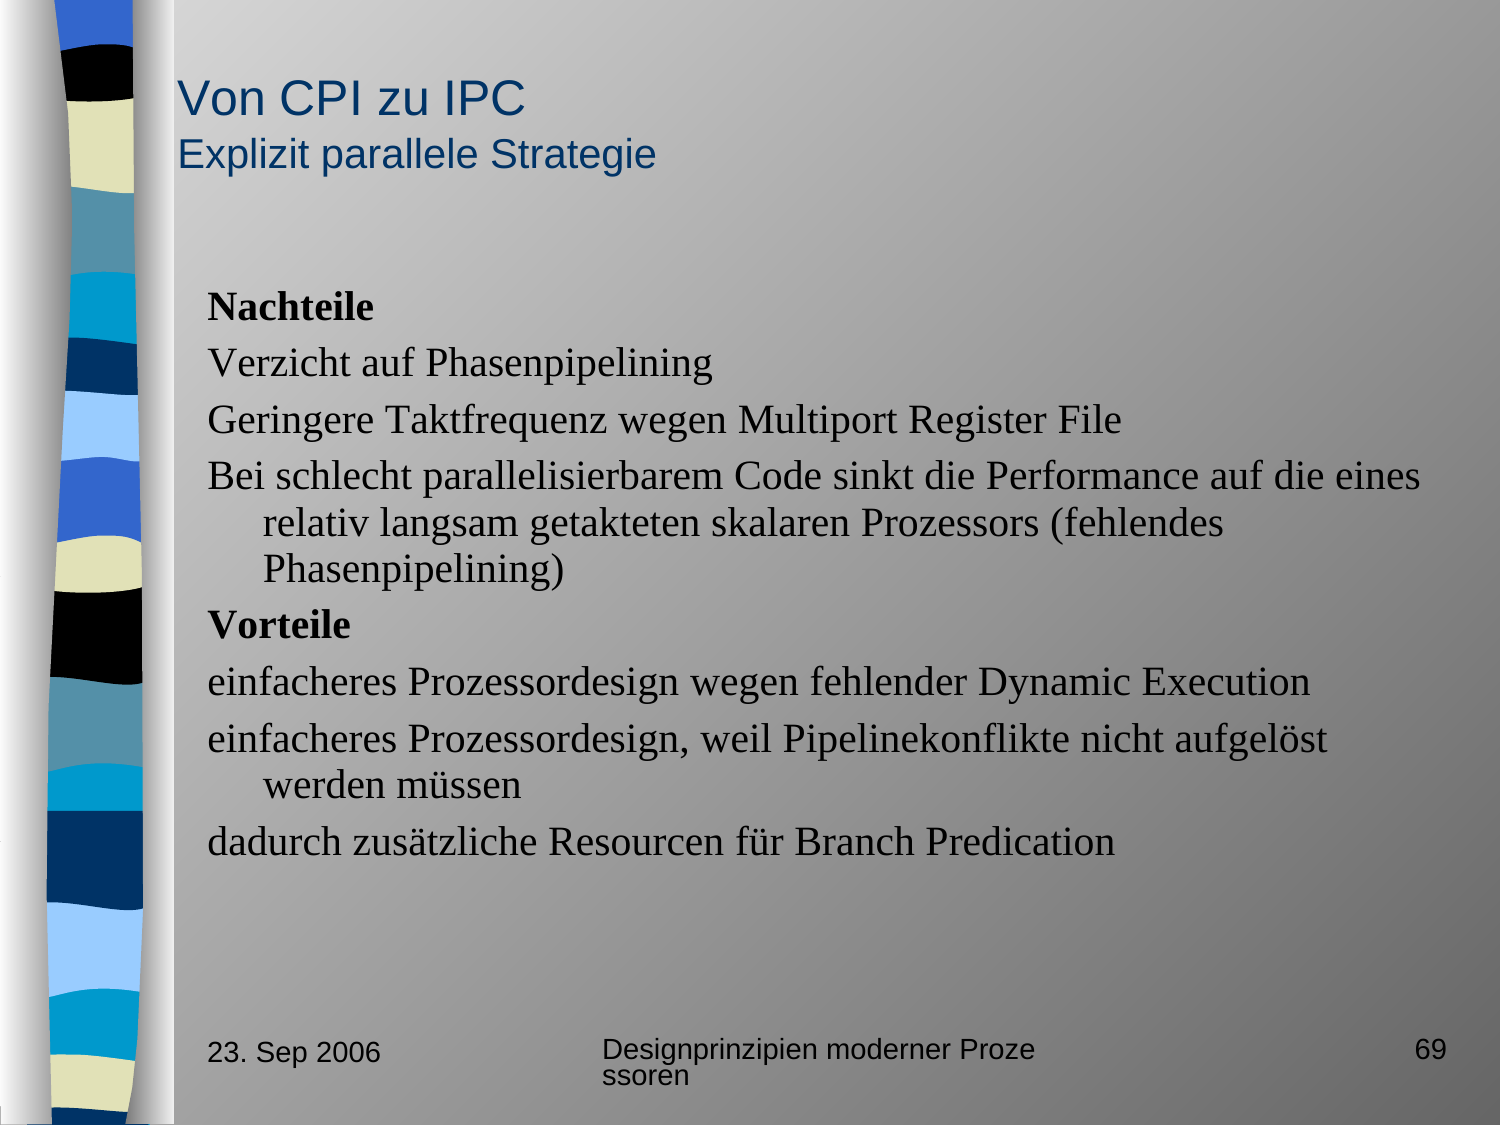

# Von CPI zu IPC Explizit parallele Strategie
Nachteile
Verzicht auf Phasenpipelining
Geringere Taktfrequenz wegen Multiport Register File
Bei schlecht parallelisierbarem Code sinkt die Performance auf die eines relativ langsam getakteten skalaren Prozessors (fehlendes Phasenpipelining)
Vorteile
einfacheres Prozessordesign wegen fehlender Dynamic Execution
einfacheres Prozessordesign, weil Pipelinekonflikte nicht aufgelöst werden müssen
dadurch zusätzliche Resourcen für Branch Predication
Designprinzipien moderner Prozessoren
69